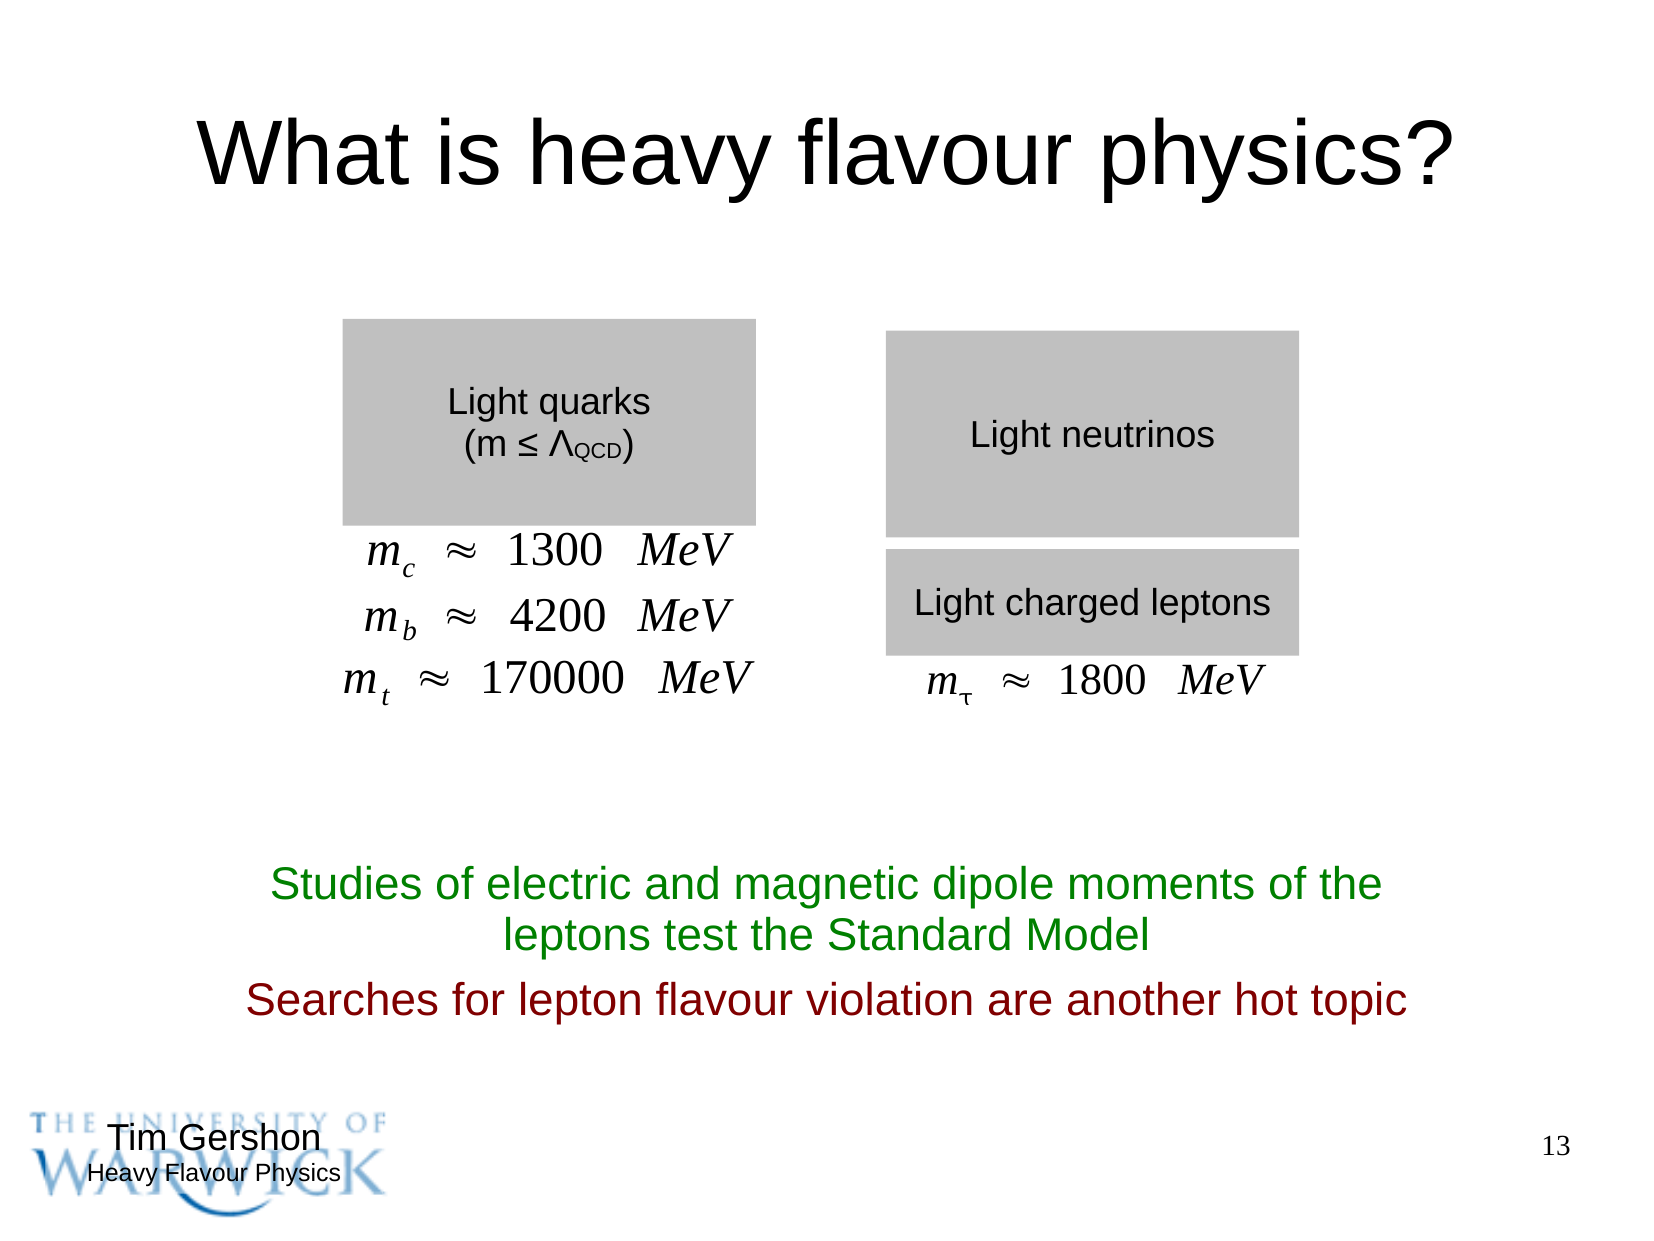

# What is heavy flavour physics?
Light quarks
(m ≤ ΛQCD)
Light neutrinos
Light charged leptons
Studies of electric and magnetic dipole moments of the leptons test the Standard Model
Searches for lepton flavour violation are another hot topic
Tim Gershon
Heavy Flavour Physics
13